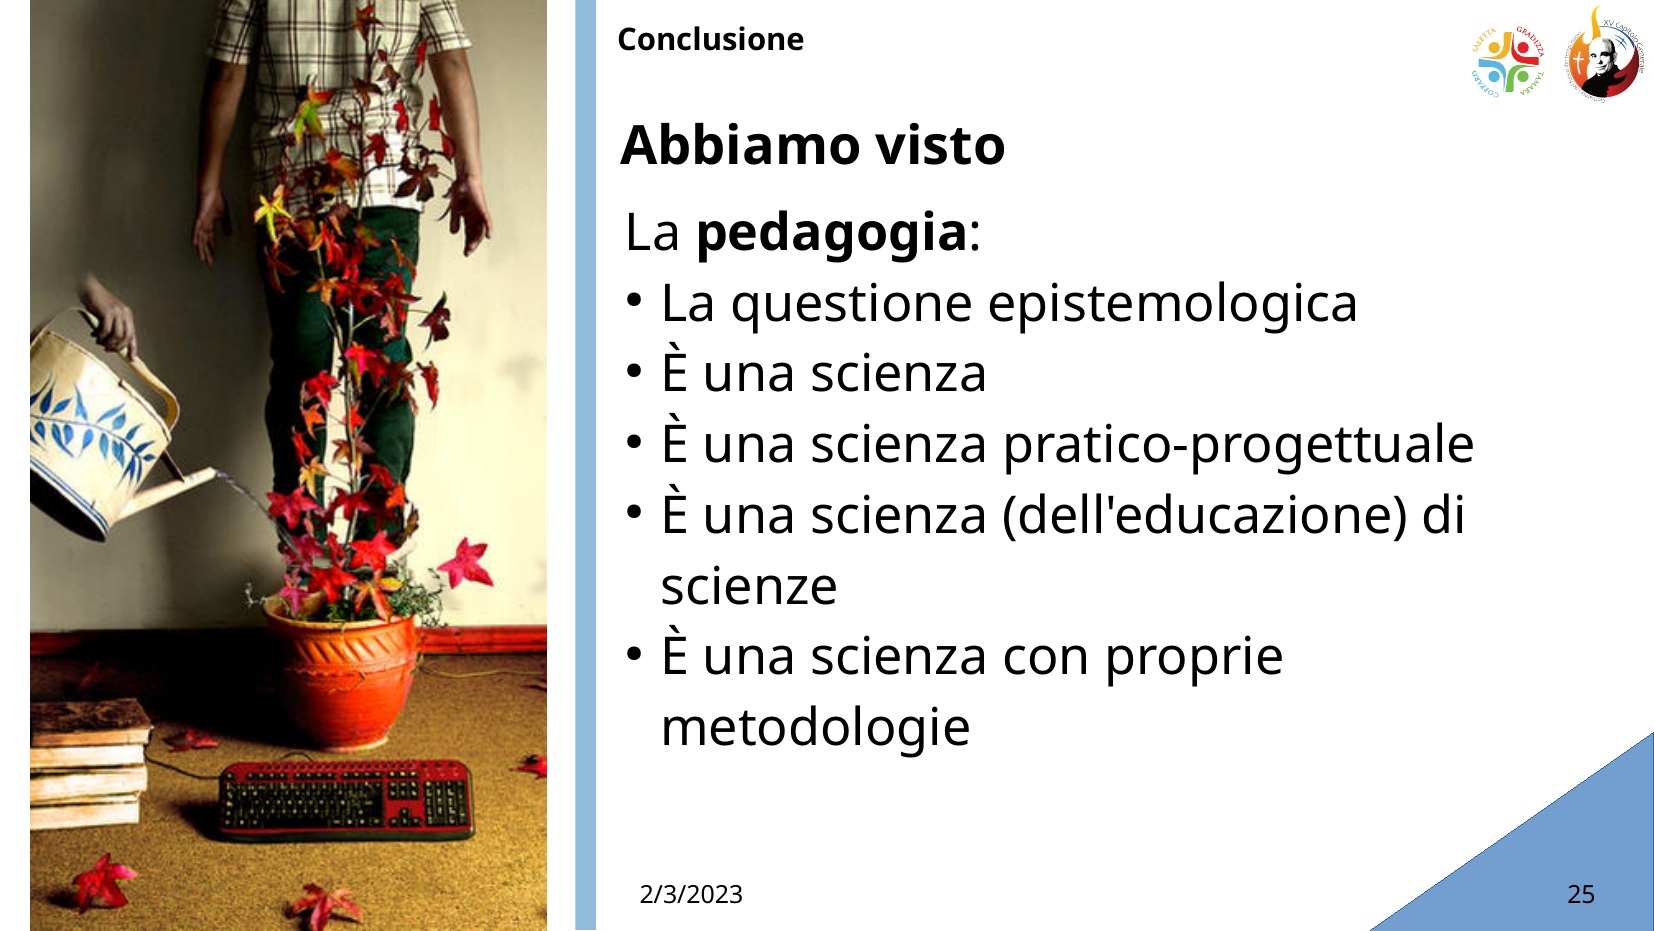

Conclusione
Abbiamo visto
# La pedagogia:
La questione epistemologica
È una scienza
È una scienza pratico-progettuale
È una scienza (dell'educazione) di scienze
È una scienza con proprie metodologie